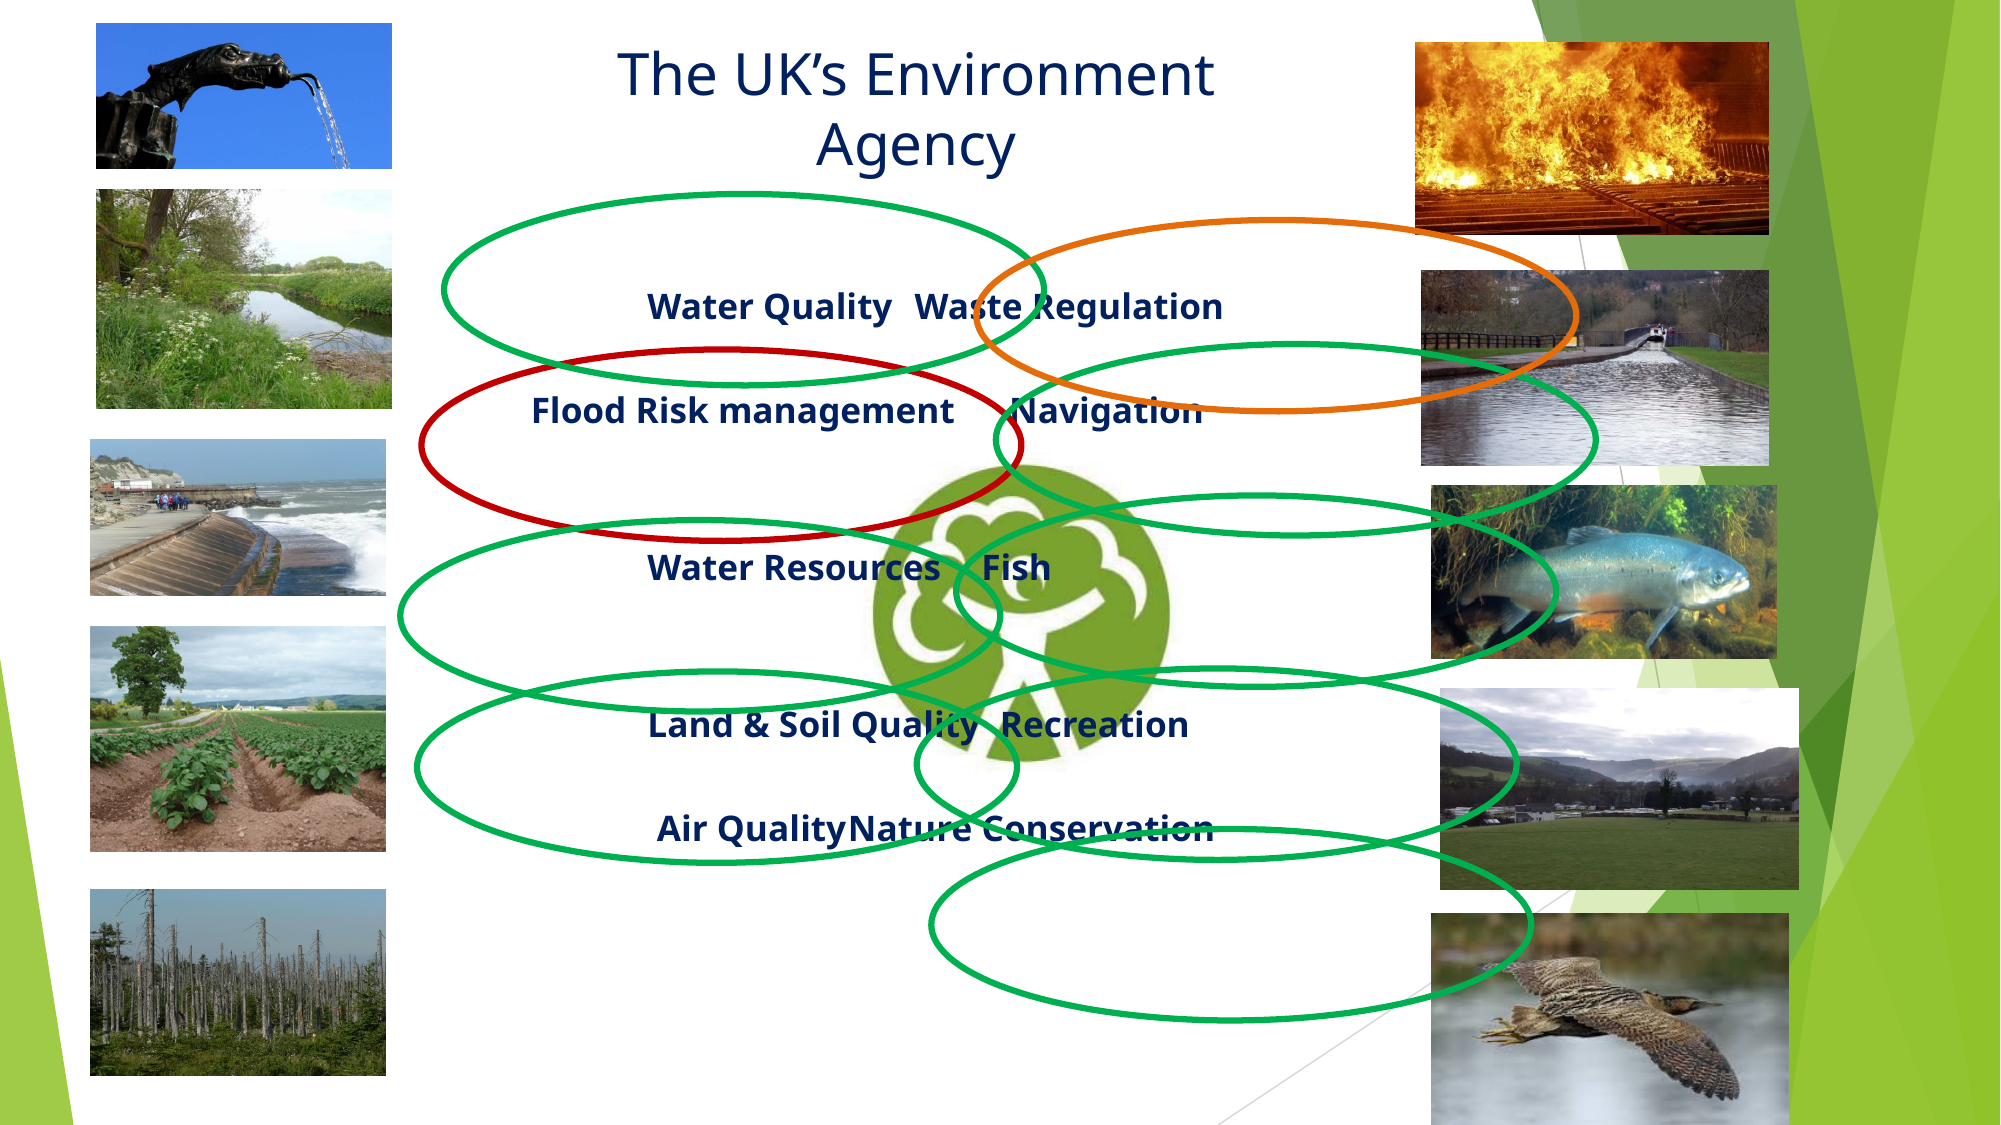

# The UK’s Environment Agency
			Water Quality			Waste Regulation
Flood Risk management 		 Navigation
	Water Resources						Fish
		Land & Soil Quality			 Recreation
			 Air Quality			Nature Conservation